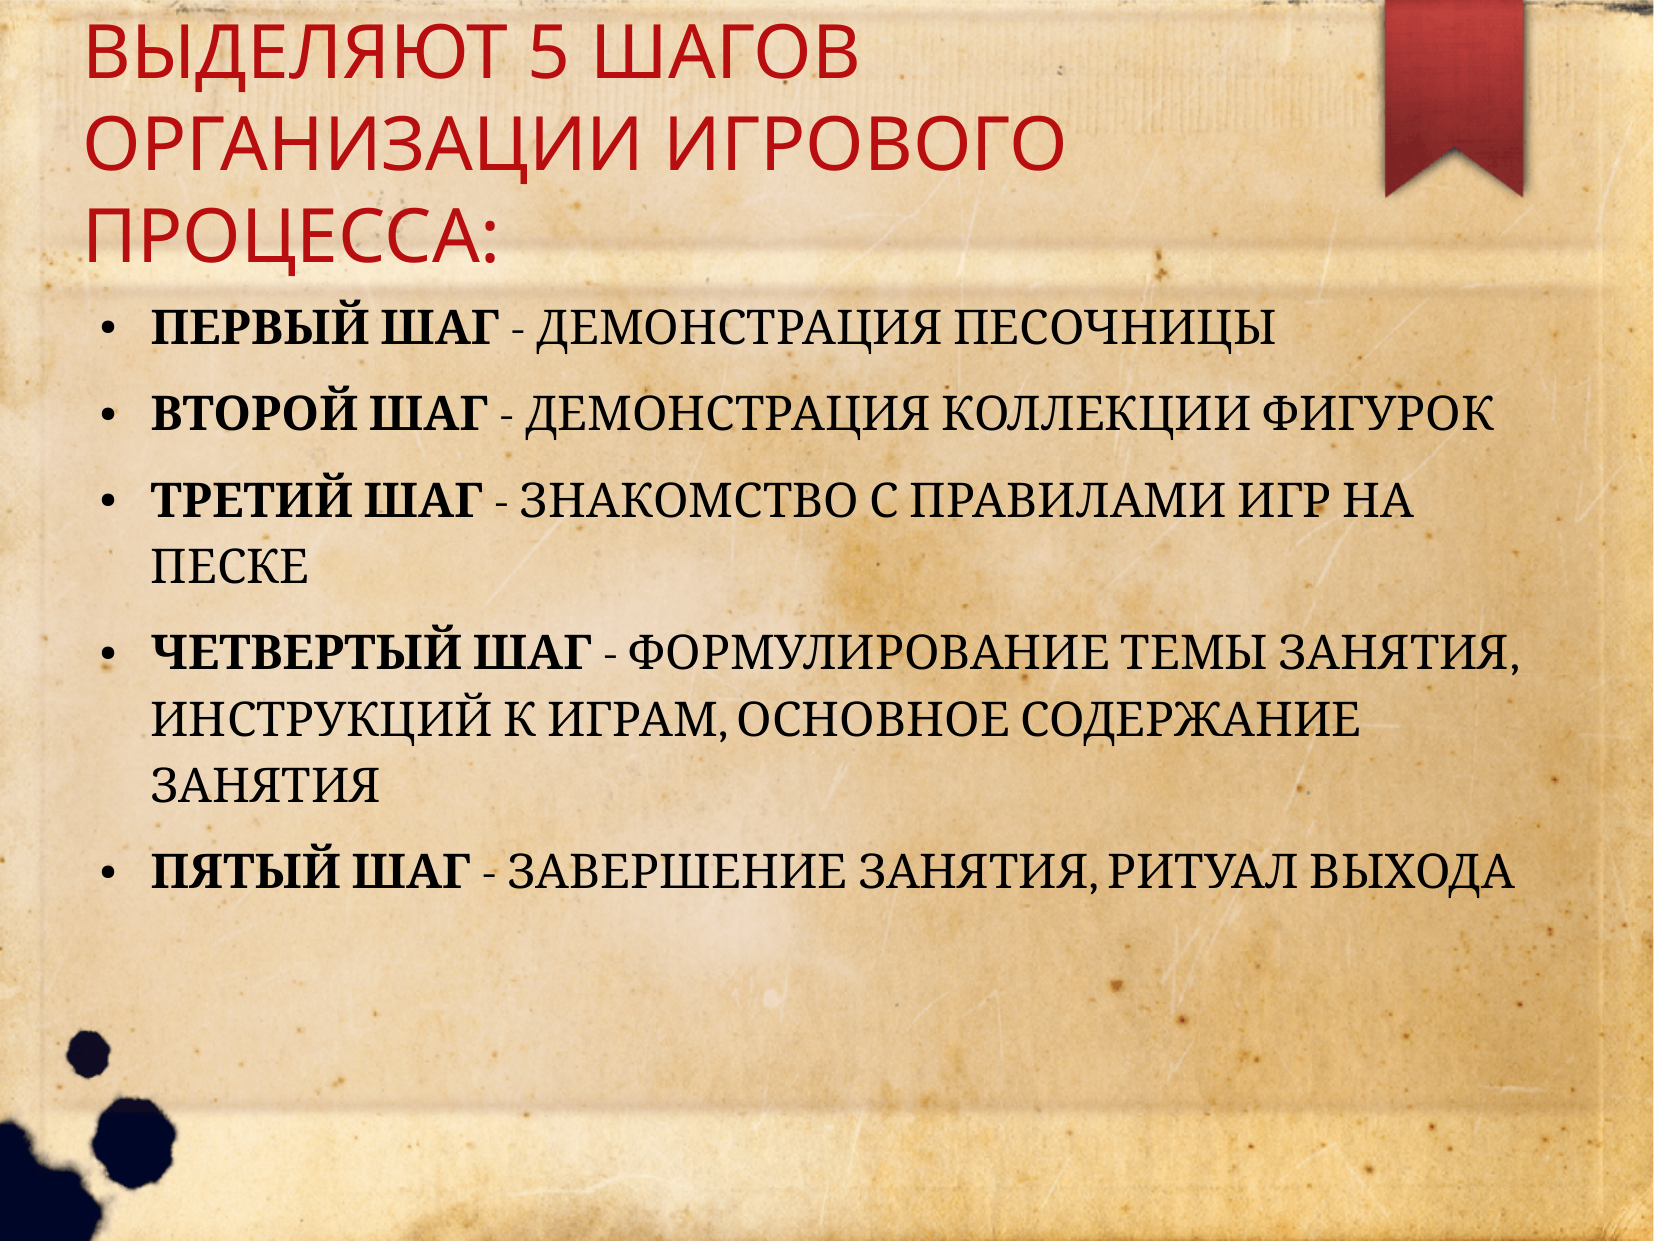

# ВЫДЕЛЯЮТ 5 ШАГОВ ОРГАНИЗАЦИИ ИГРОВОГО ПРОЦЕССА:
Первый шаг - демонстрация песочницы
Второй шаг - демонстрация коллекции фигурок
Третий шаг - знакомство с правилами игр на песке
Четвертый шаг - формулирование темы занятия, инструкций к играм, основное содержание занятия
Пятый шаг - завершение занятия, ритуал выхода